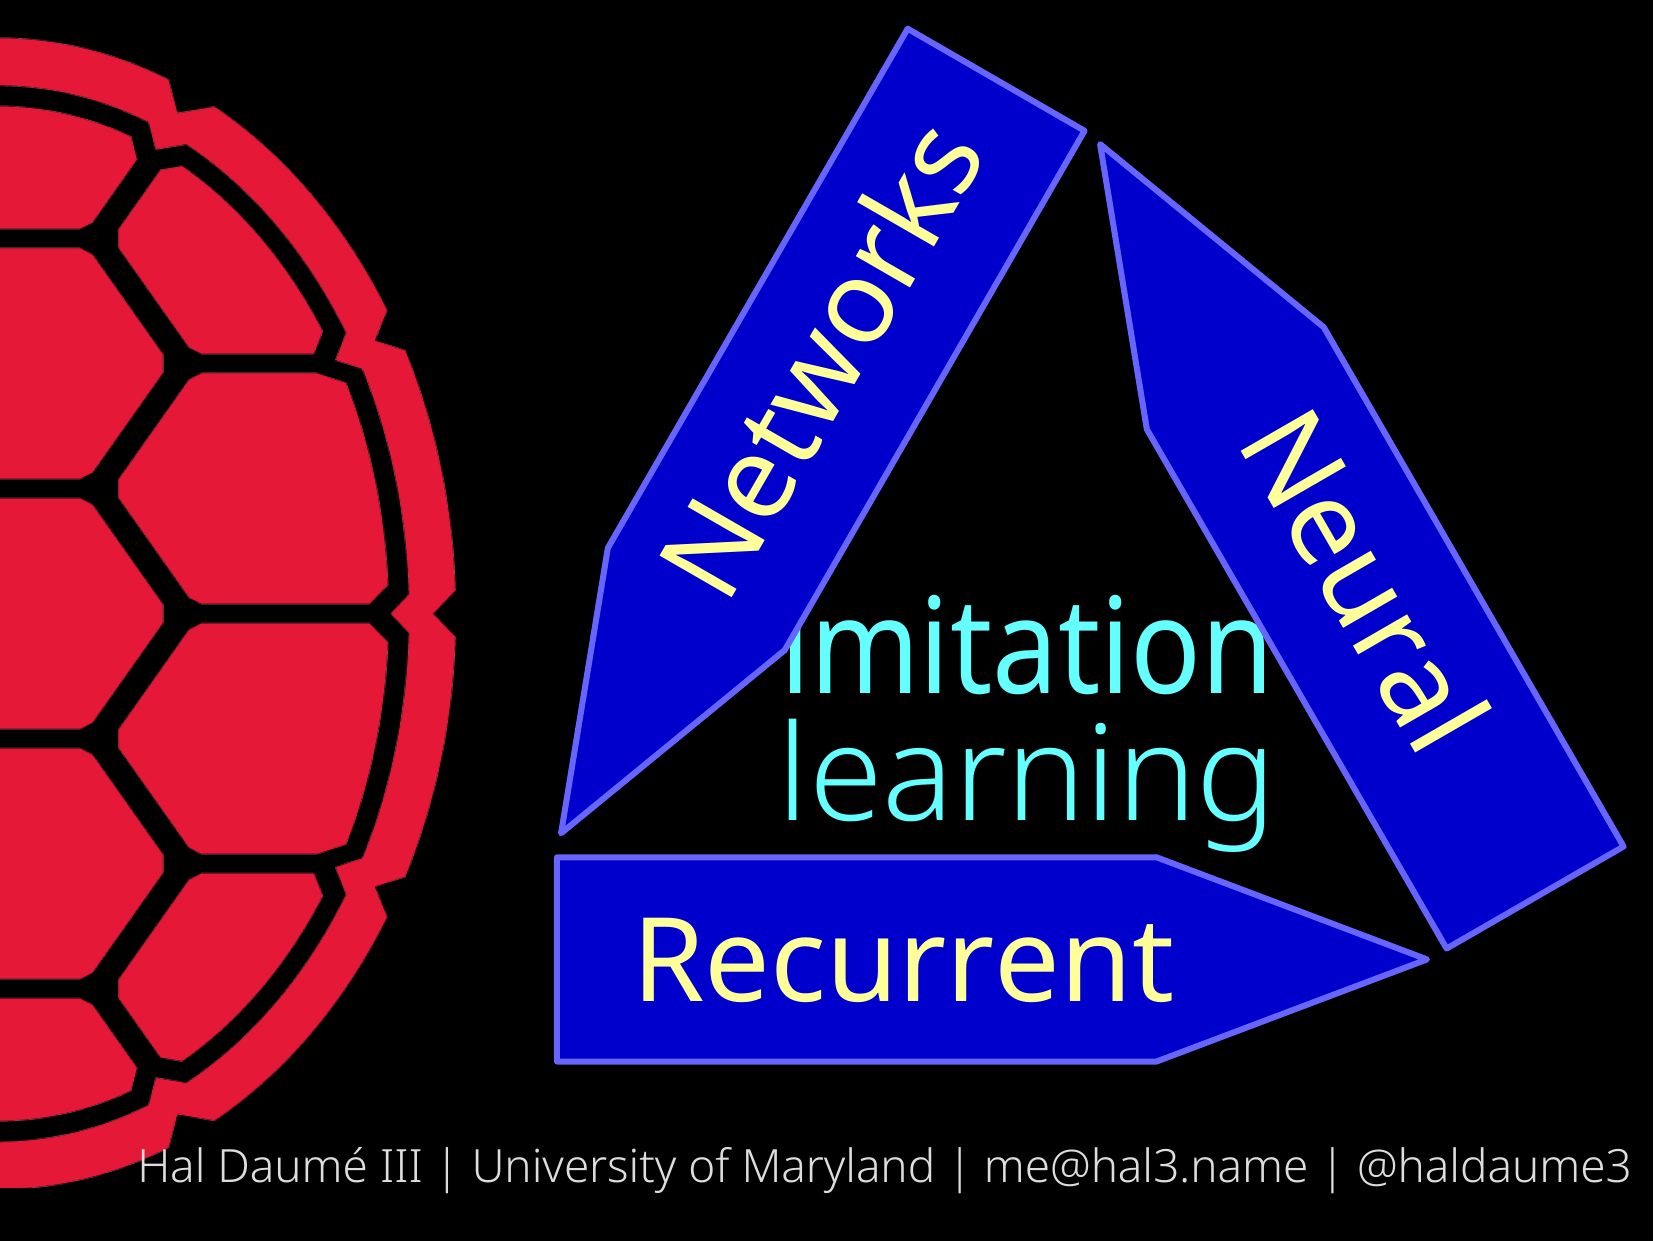

Networks
Neural
Recurrent
imitation
learning
Hal Daumé III | University of Maryland | me@hal3.name | @haldaume3